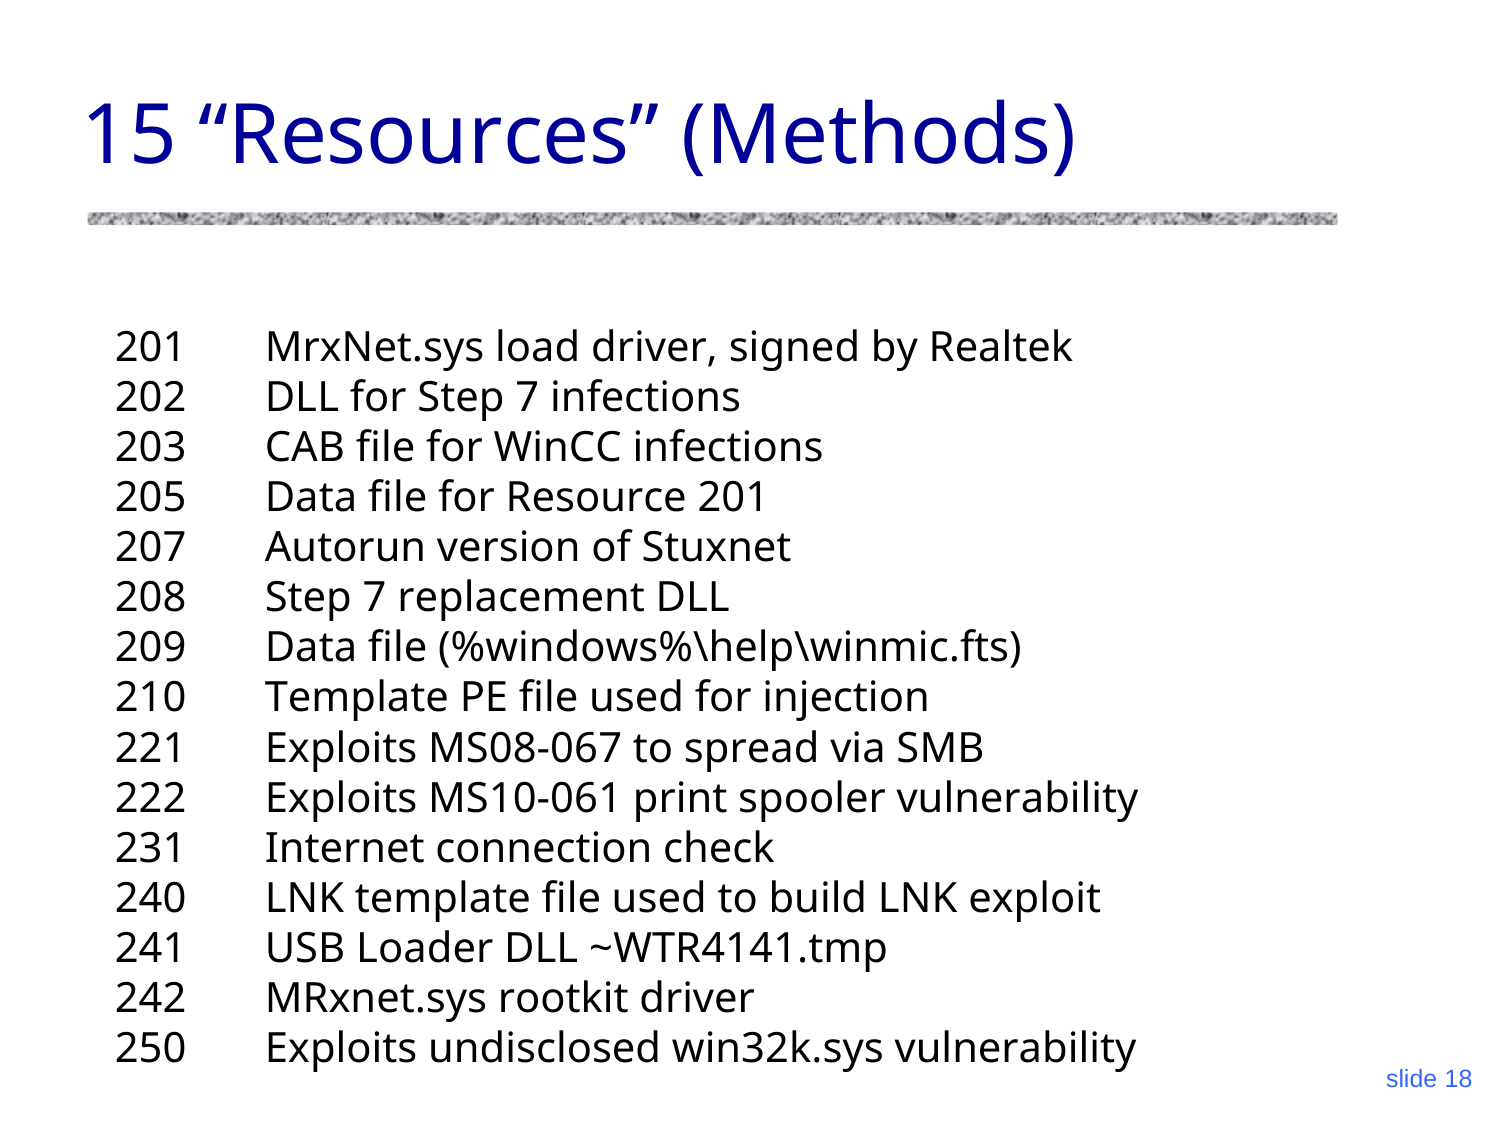

# 15 “Resources” (Methods)
201 	MrxNet.sys load driver, signed by Realtek
202 	DLL for Step 7 infections
203 	CAB file for WinCC infections
205	Data file for Resource 201
207	Autorun version of Stuxnet
208 	Step 7 replacement DLL
209	Data file (%windows%\help\winmic.fts)
210 	Template PE file used for injection
221 	Exploits MS08-067 to spread via SMB
222 	Exploits MS10-061 print spooler vulnerability
231	Internet connection check
240	LNK template file used to build LNK exploit
241	USB Loader DLL ~WTR4141.tmp
242	MRxnet.sys rootkit driver
250 	Exploits undisclosed win32k.sys vulnerability
slide